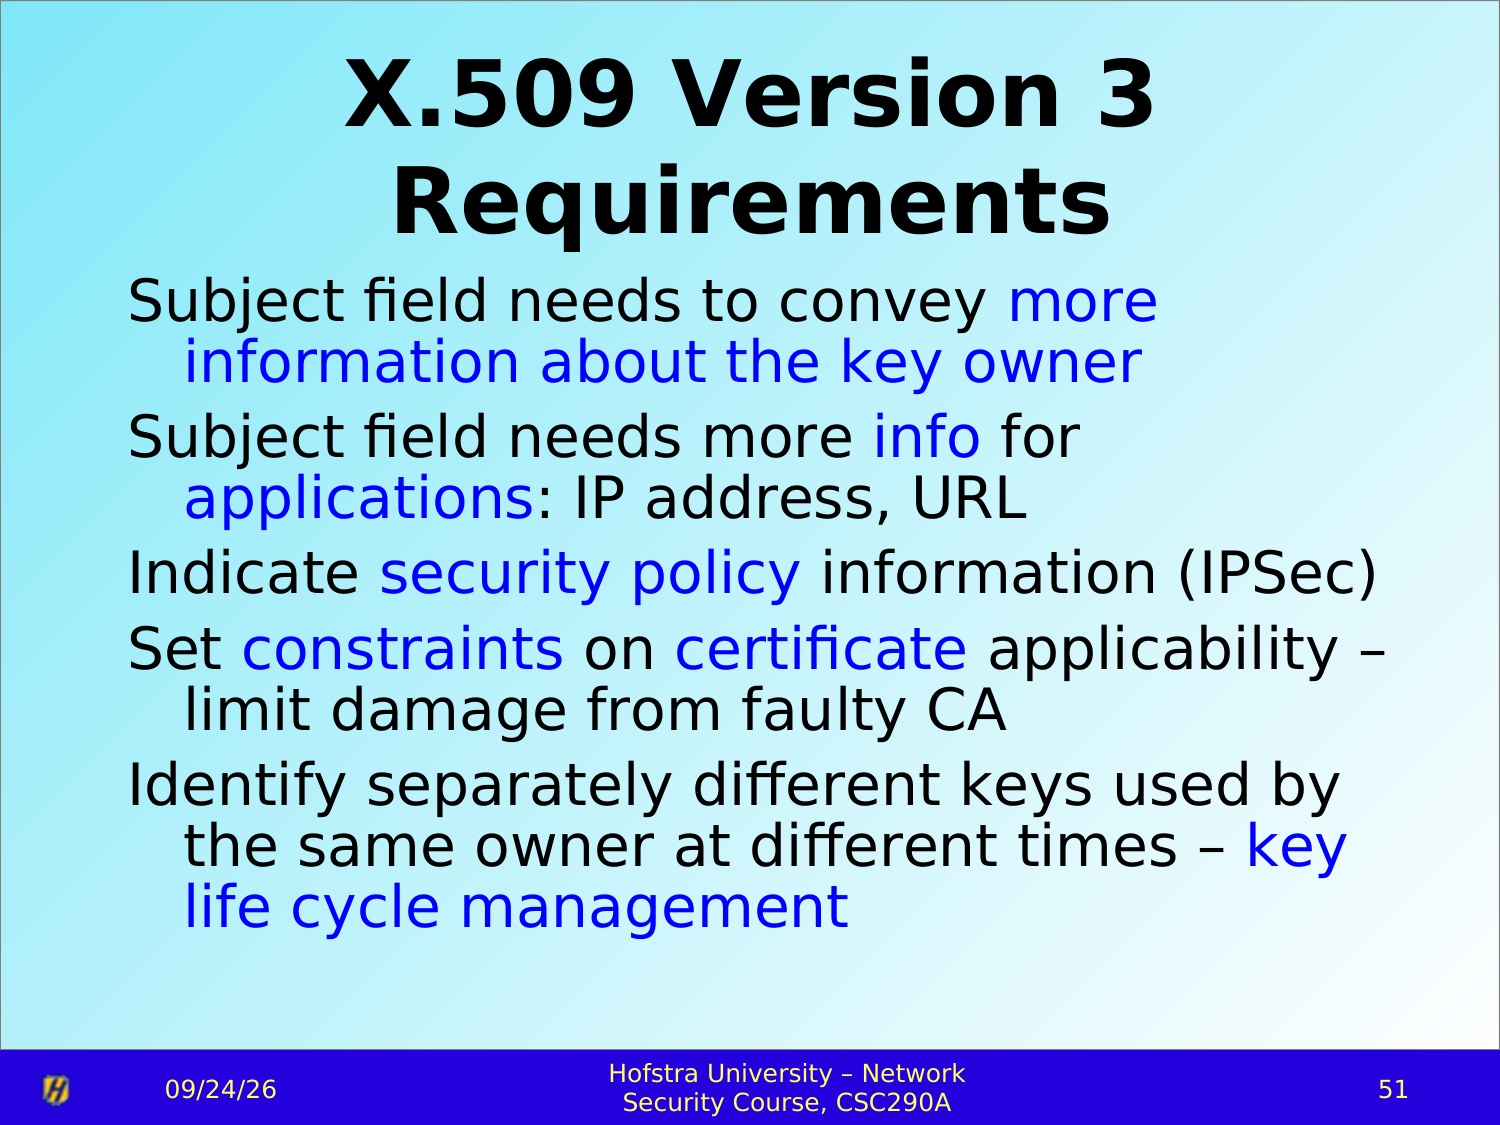

# X.509 Version 3 Requirements
Subject field needs to convey more information about the key owner
Subject field needs more info for applications: IP address, URL
Indicate security policy information (IPSec)
Set constraints on certificate applicability – limit damage from faulty CA
Identify separately different keys used by the same owner at different times – key life cycle management
51